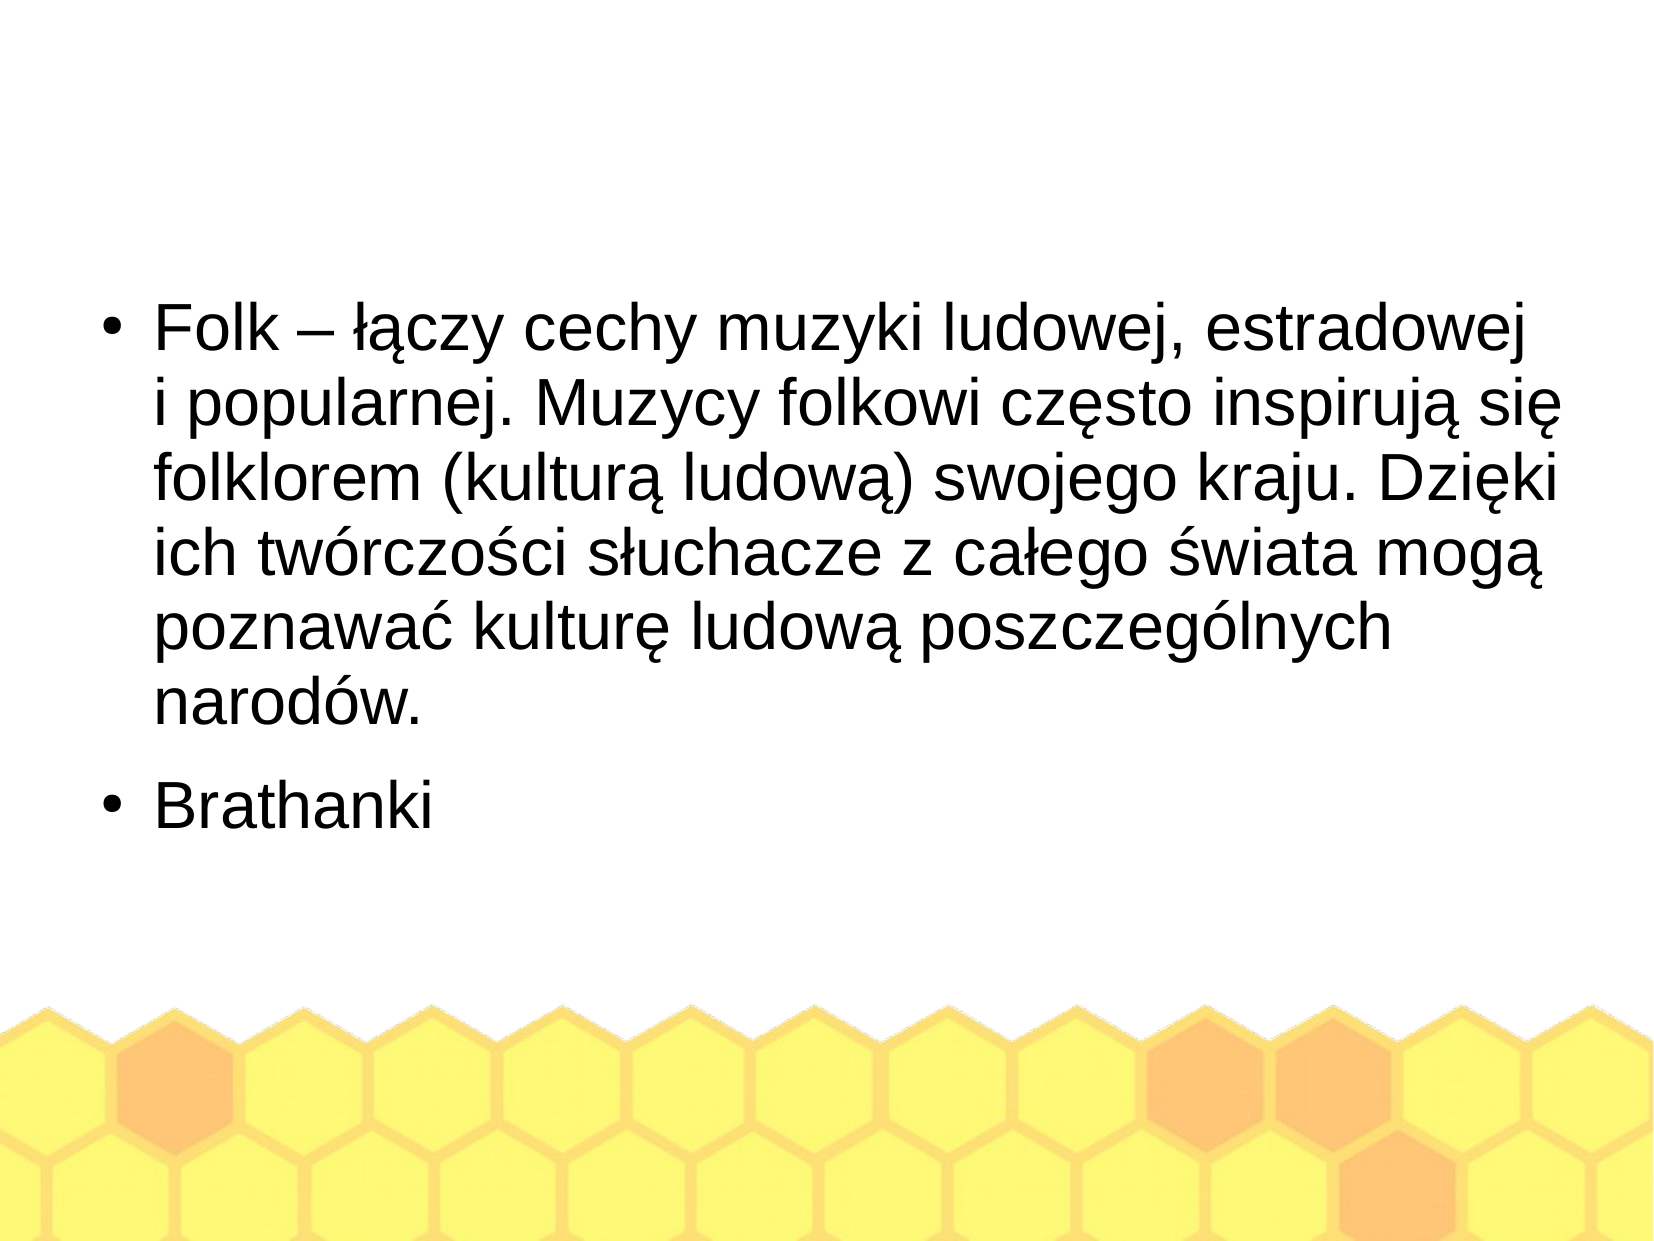

#
Folk – łączy cechy muzyki ludowej, estradowej
i popularnej. Muzycy folkowi często inspirują się folklorem (kulturą ludową) swojego kraju. Dzięki ich twórczości słuchacze z całego świata mogą poznawać kulturę ludową poszczególnych narodów.
Brathanki